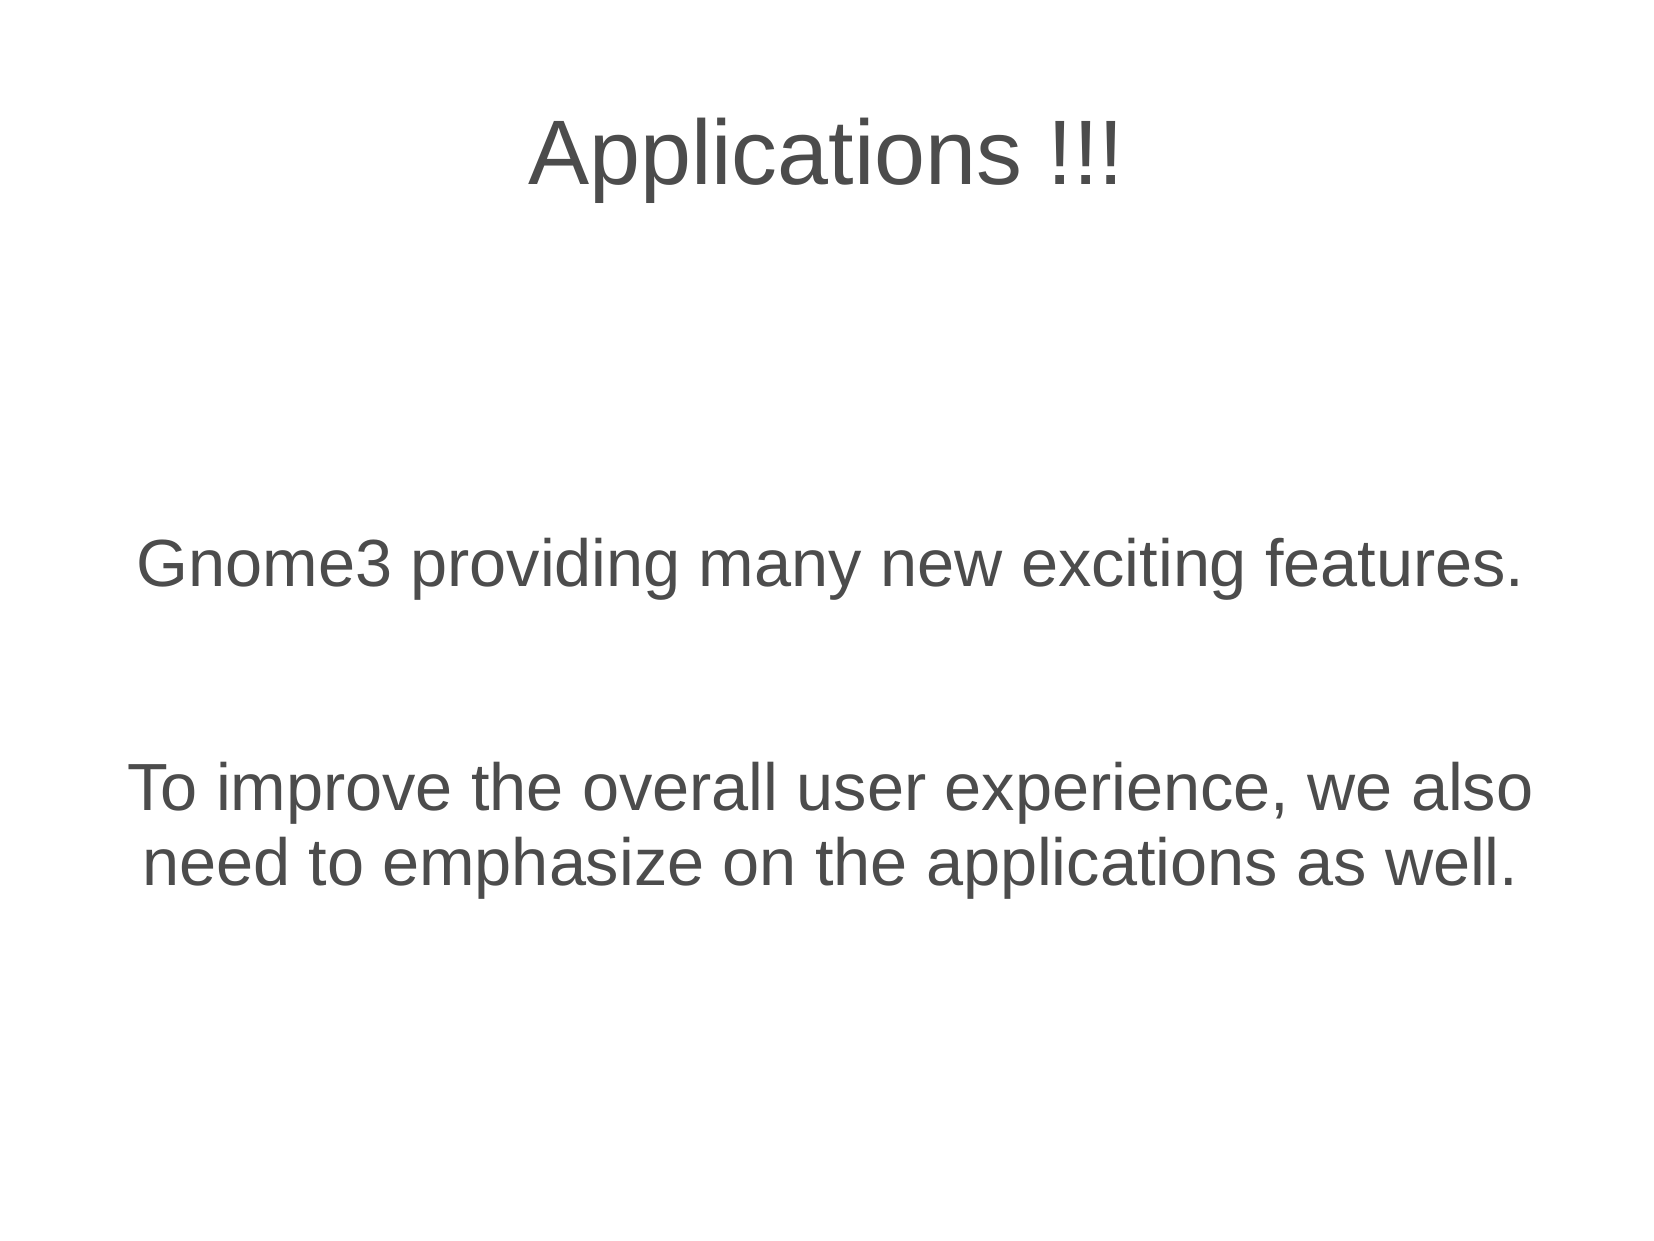

Applications !!!
# Gnome3 providing many new exciting features.
To improve the overall user experience, we also need to emphasize on the applications as well.